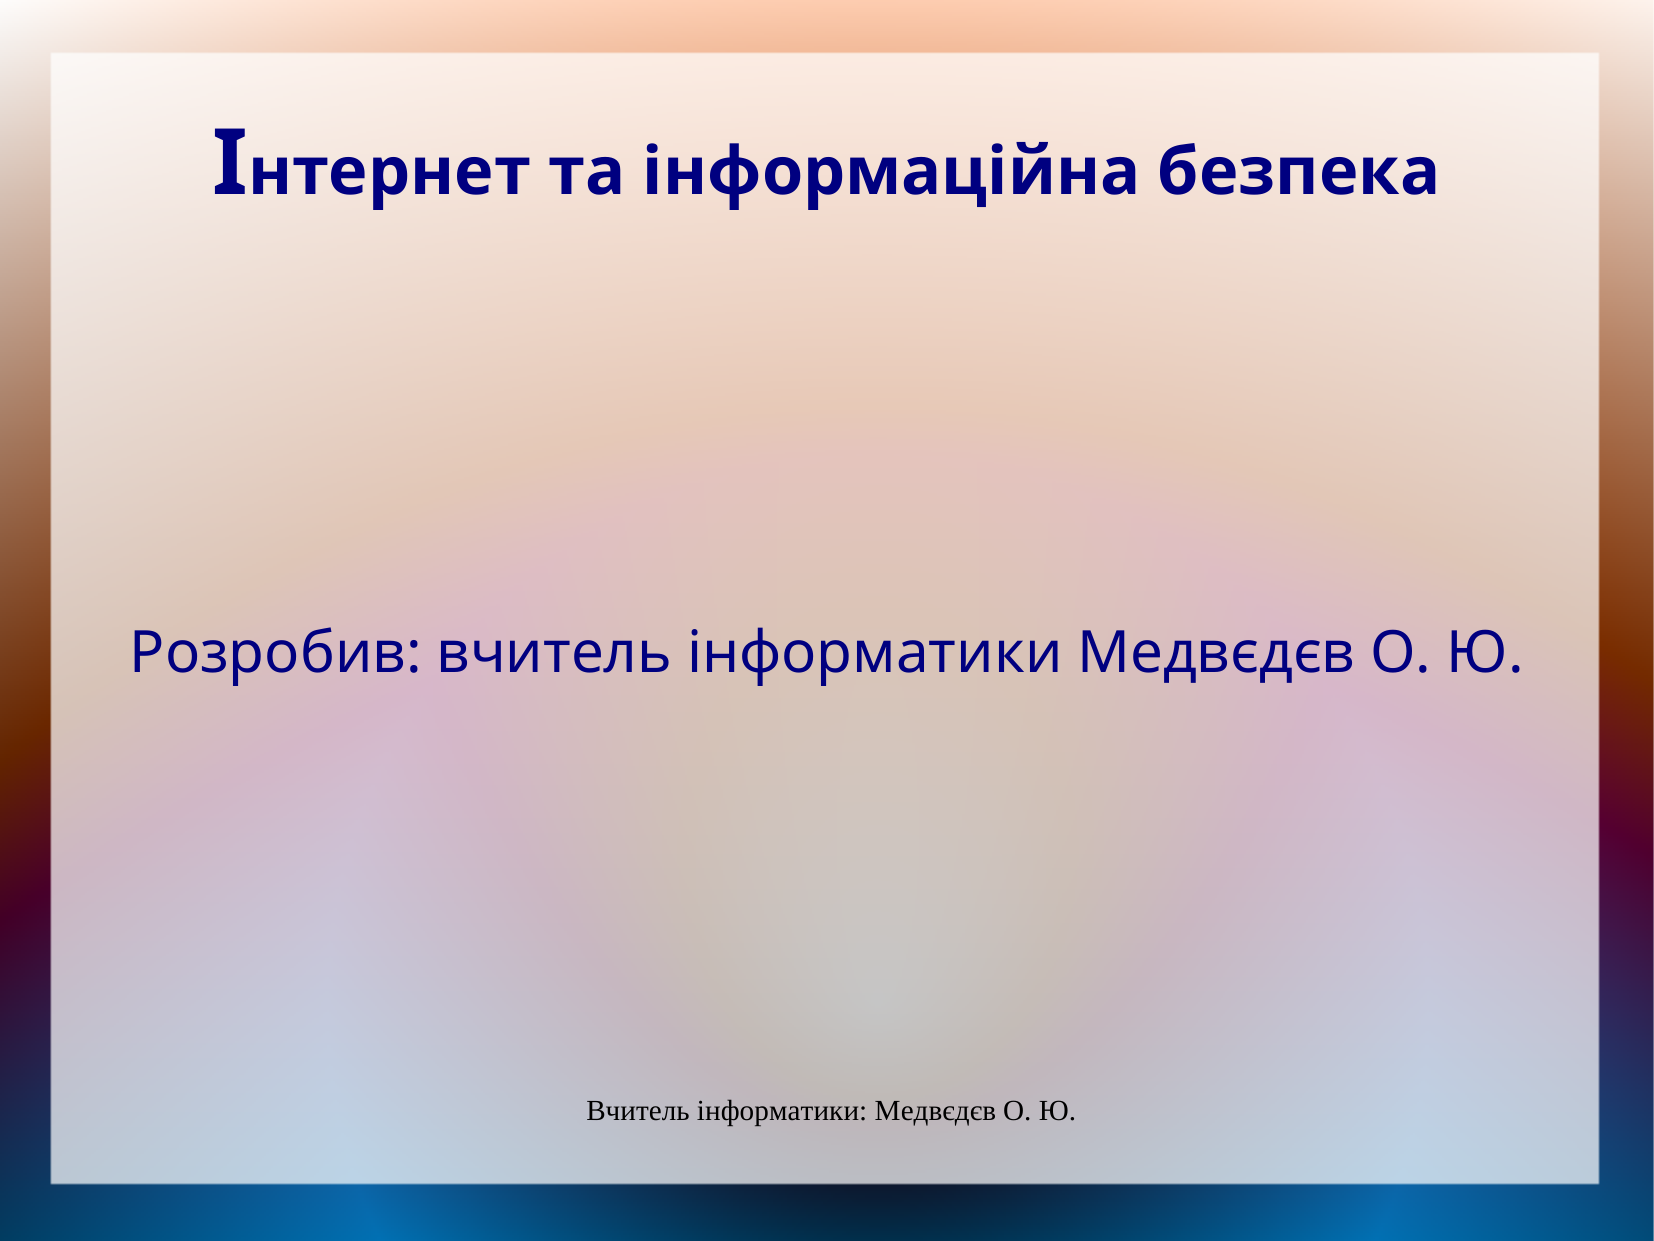

# Інтернет та інформаційна безпека
Розробив: вчитель інформатики Медвєдєв О. Ю.
 Вчитель інформатики: Медвєдєв О. Ю.